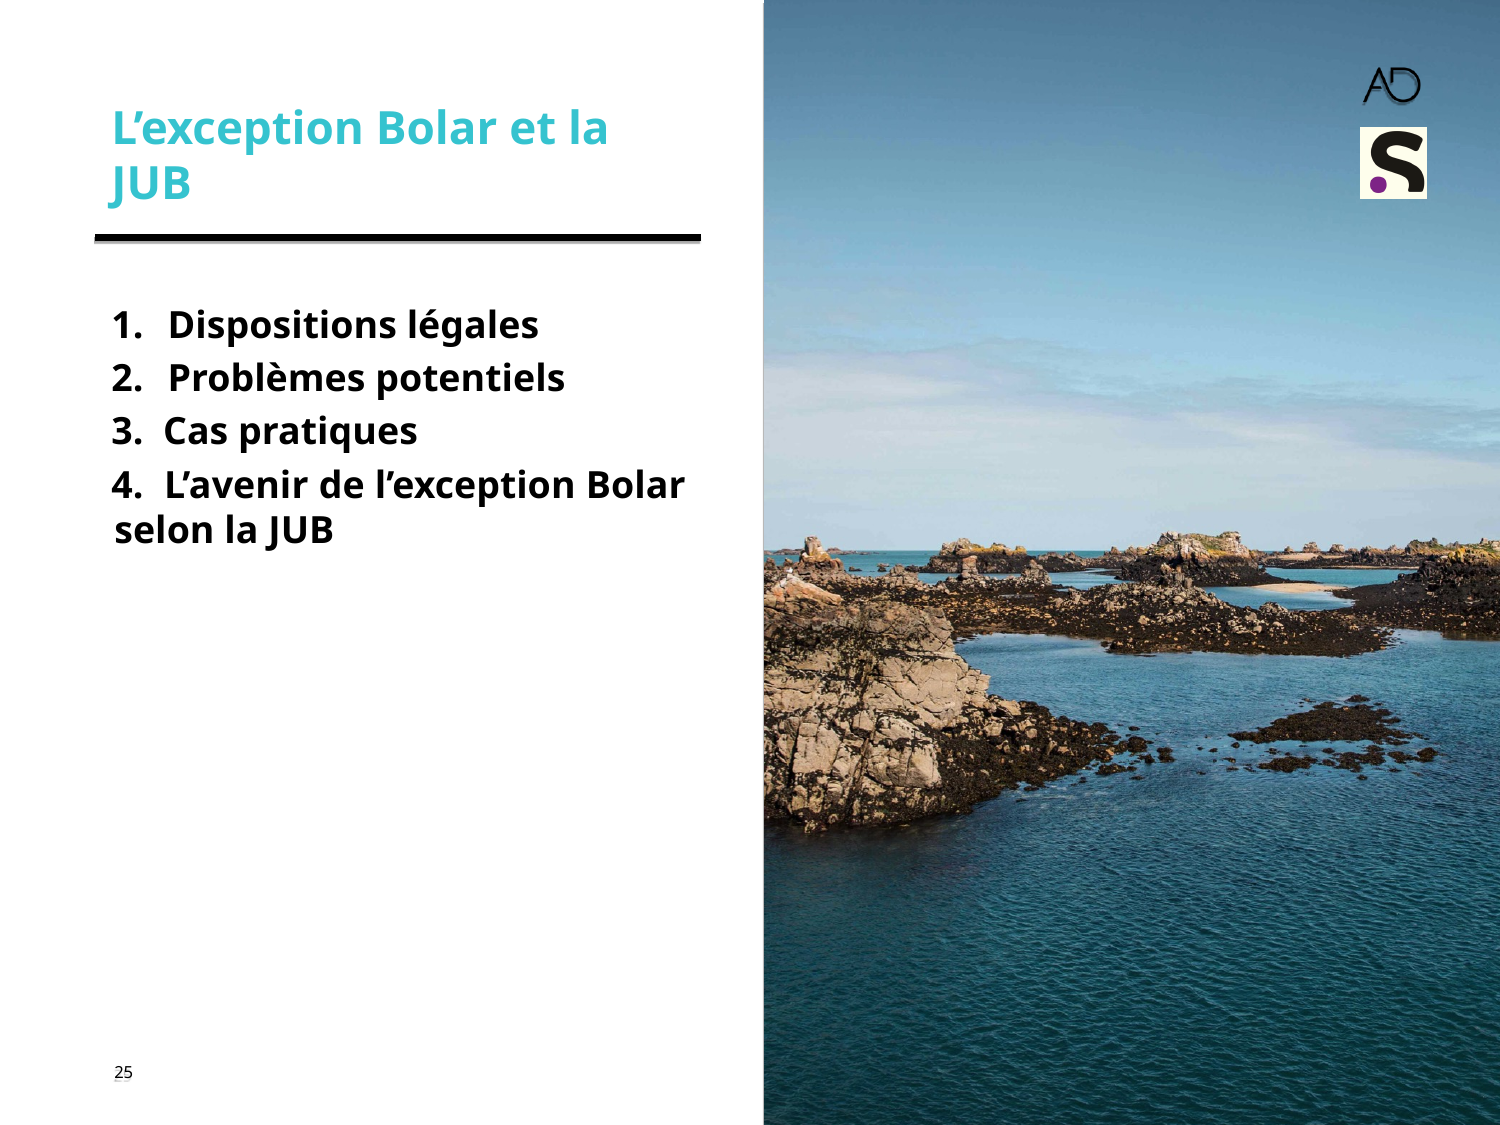

# L’exception Bolar et la JUB
Dispositions légales
Problèmes potentiels
 Cas pratiques
 L’avenir de l’exception Bolar selon la JUB